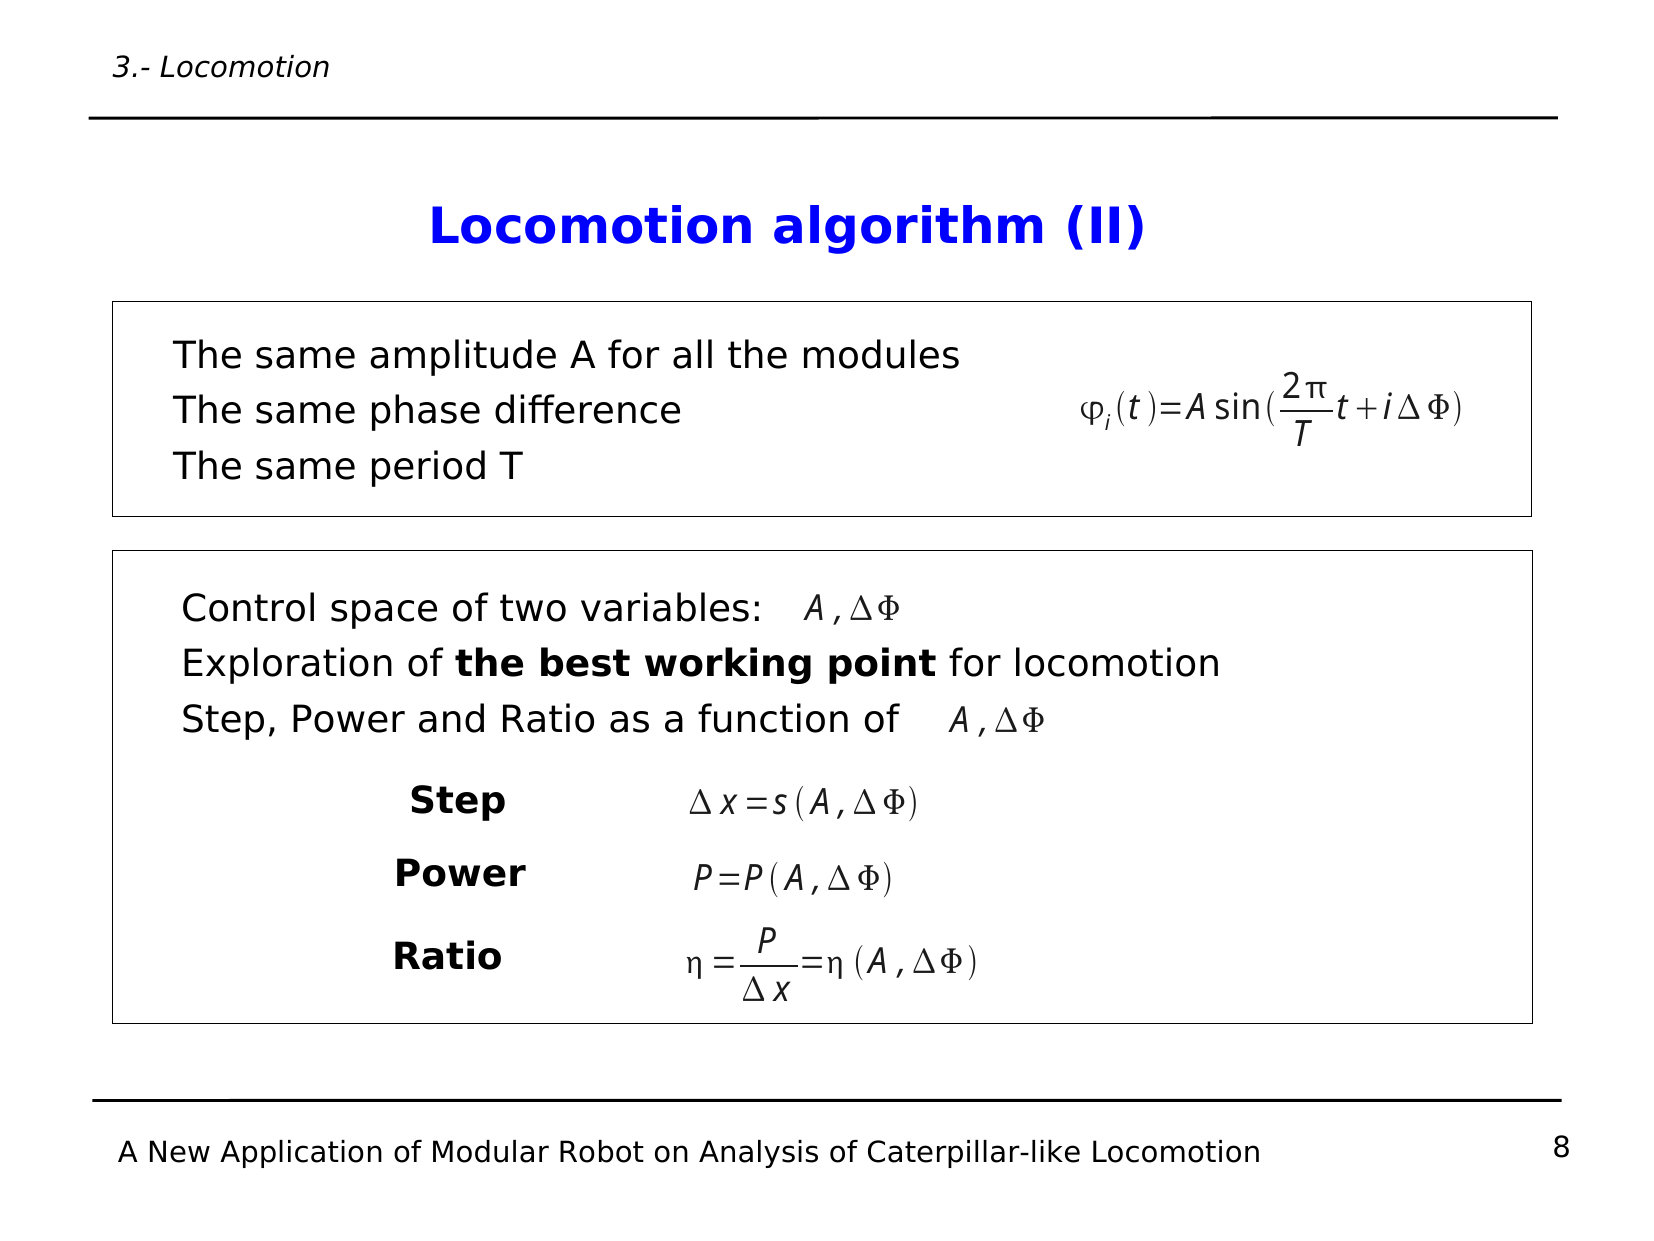

3.- Locomotion
Locomotion algorithm (II)
 The same amplitude A for all the modules
 The same phase difference
 The same period T
 Control space of two variables:
 Exploration of the best working point for locomotion
 Step, Power and Ratio as a function of
Step
Power
Ratio
A New Application of Modular Robot on Analysis of Caterpillar-like Locomotion
8